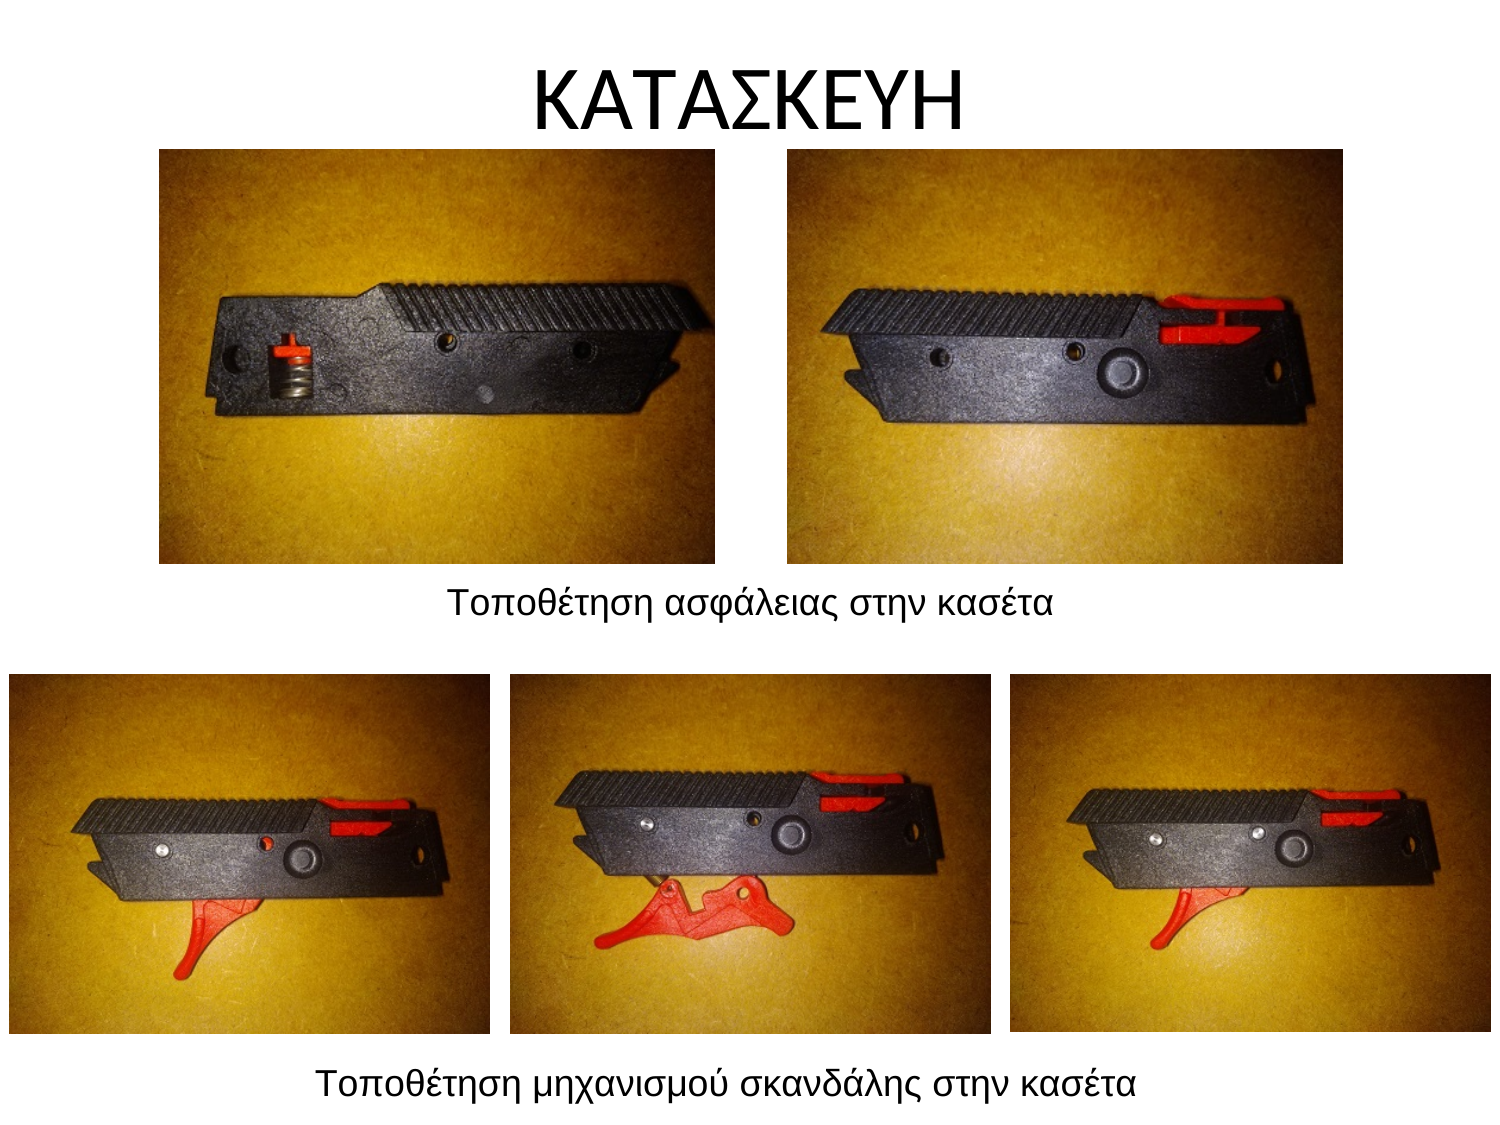

# ΚΑΤΑΣΚΕΥΗ
Τοποθέτηση ασφάλειας στην κασέτα
Τοποθέτηση μηχανισμού σκανδάλης στην κασέτα